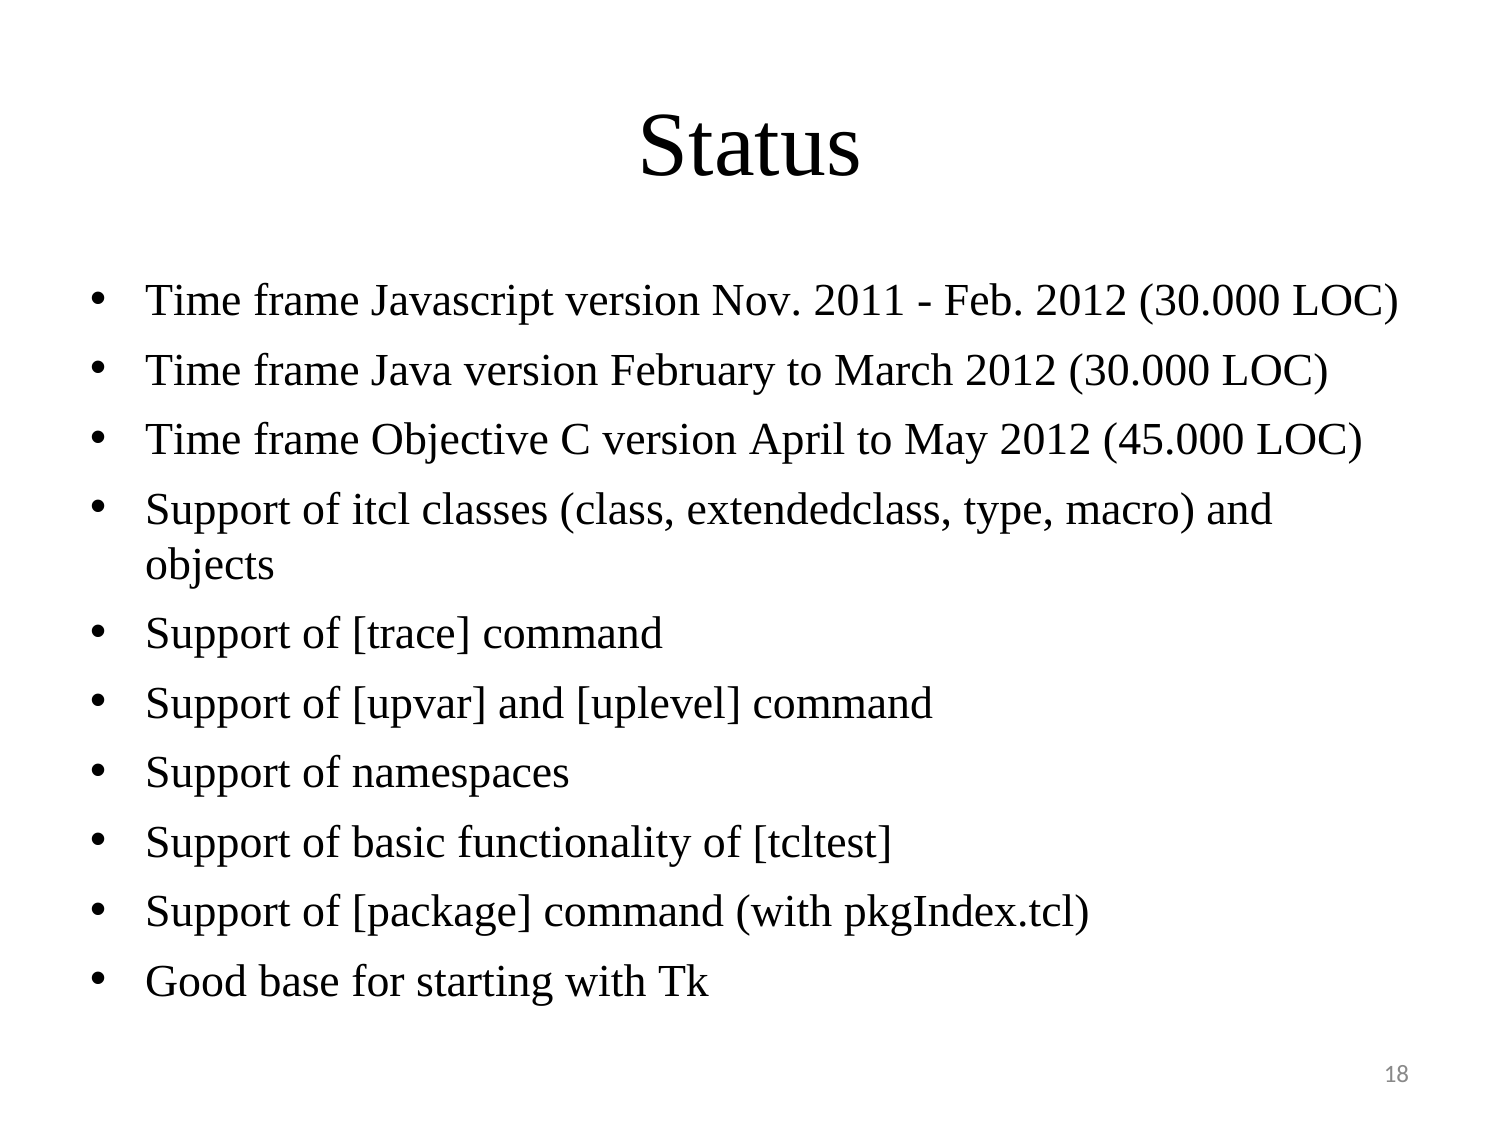

Status‏
Time frame Javascript version Nov. 2011 - Feb. 2012 (30.000 LOC)
Time frame Java version February to March 2012 (30.000 LOC)
Time frame Objective C version April to May 2012 (45.000 LOC)
Support of itcl classes (class, extendedclass, type, macro) and objects
Support of [trace] command
Support of [upvar] and [uplevel] command
Support of namespaces
Support of basic functionality of [tcltest]
Support of [package] command (with pkgIndex.tcl)
Good base for starting with Tk
18